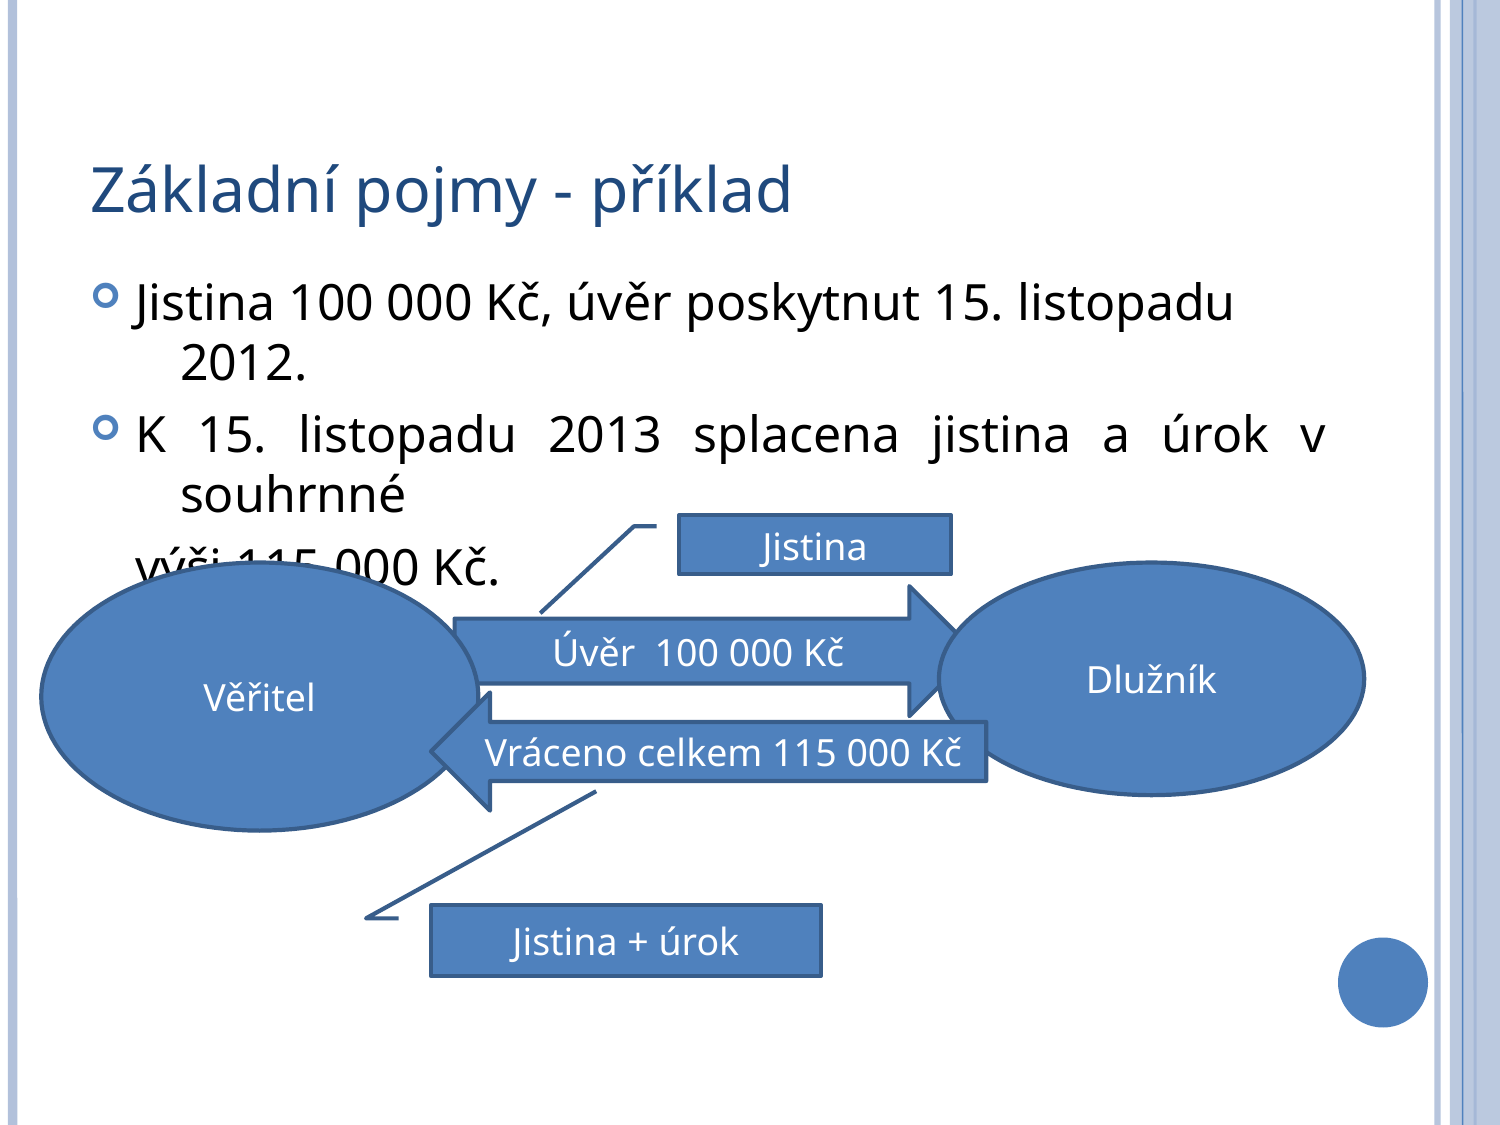

# Základní pojmy - příklad
Jistina 100 000 Kč, úvěr poskytnut 15. listopadu 2012.
K 15. listopadu 2013 splacena jistina a úrok v souhrnné
výši 115 000 Kč.
Jistina
Věřitel
Dlužník
Úvěr 100 000 Kč
Vráceno celkem 115 000 Kč
Jistina + úrok